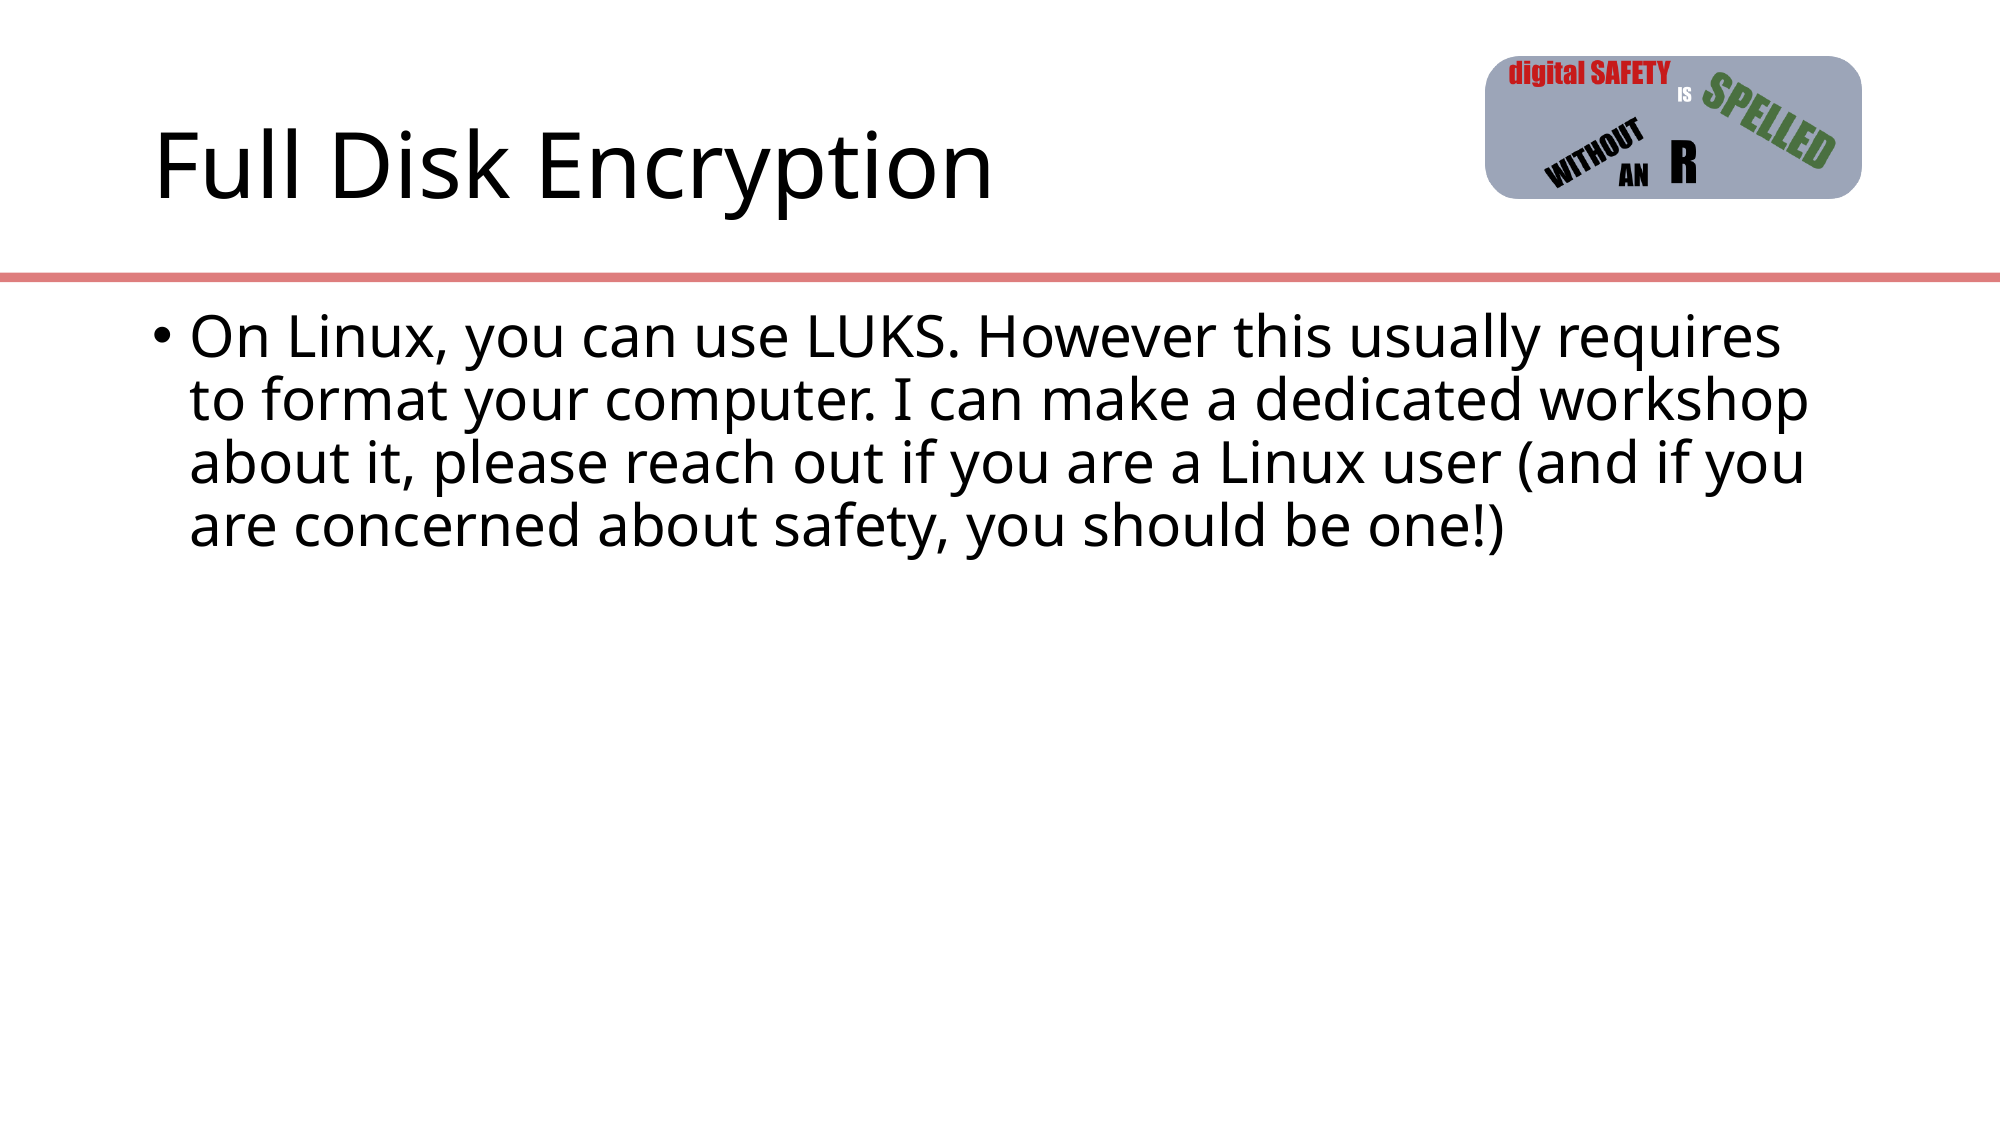

# Full Disk Encryption
On Linux, you can use LUKS. However this usually requires to format your computer. I can make a dedicated workshop about it, please reach out if you are a Linux user (and if you are concerned about safety, you should be one!)